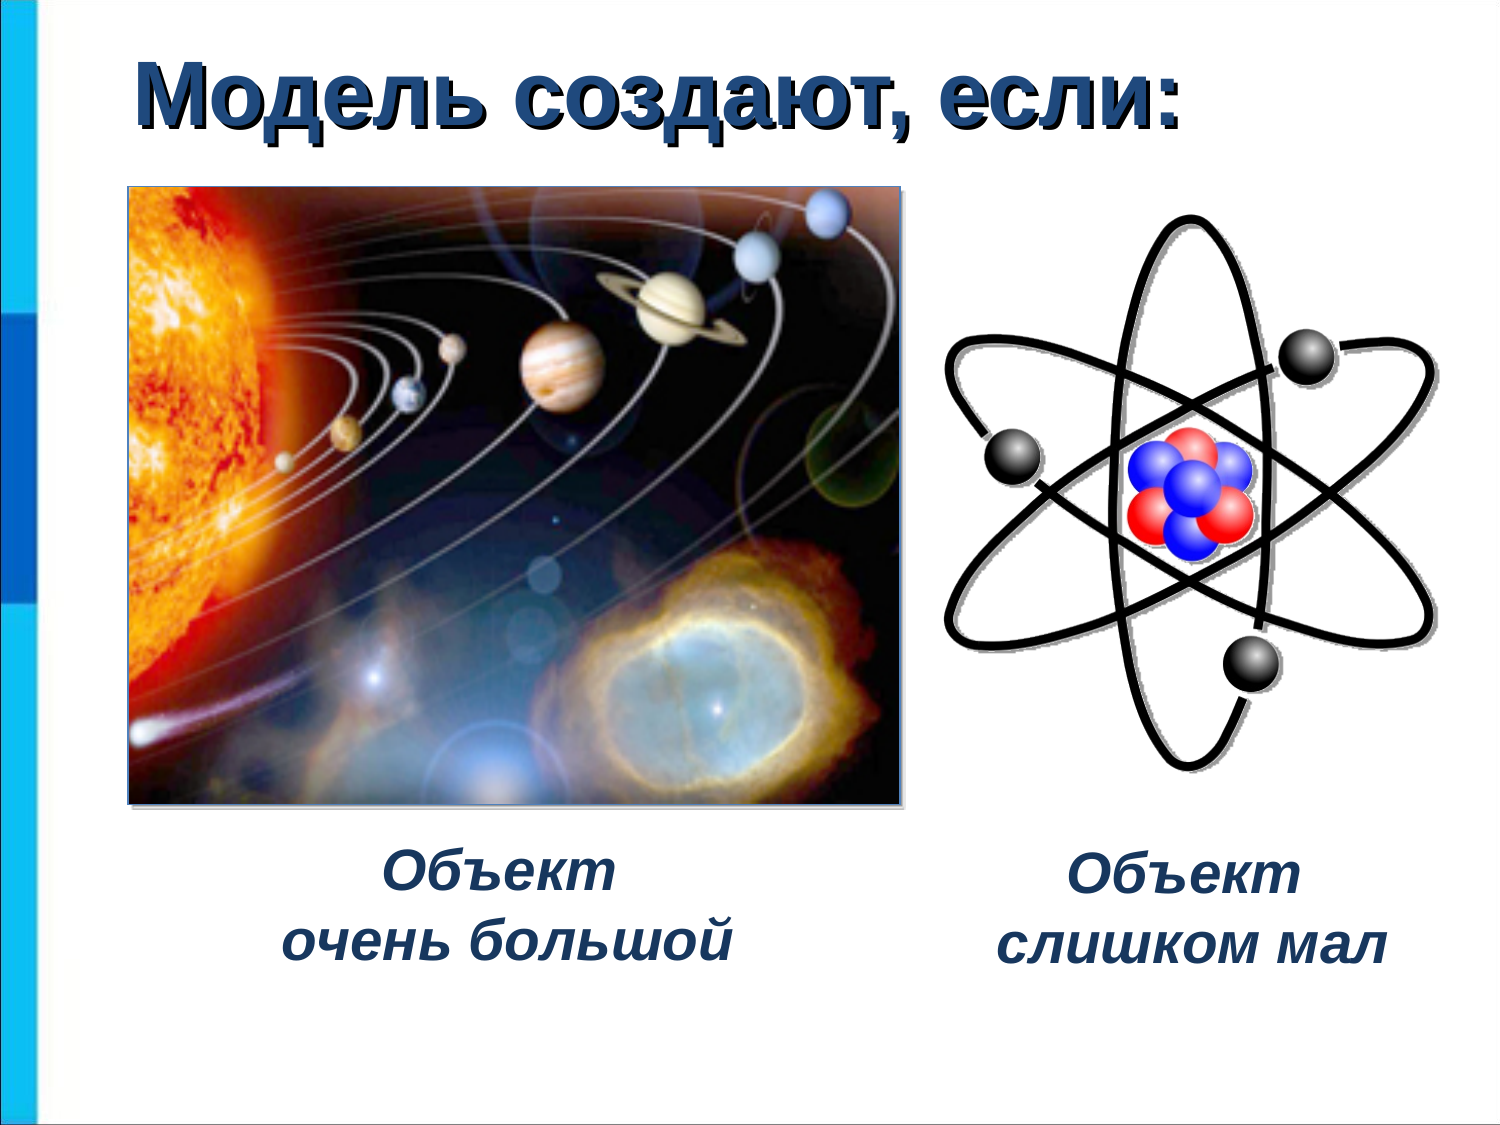

# Модель создают, если:
Объект
очень большой
Объект
слишком мал